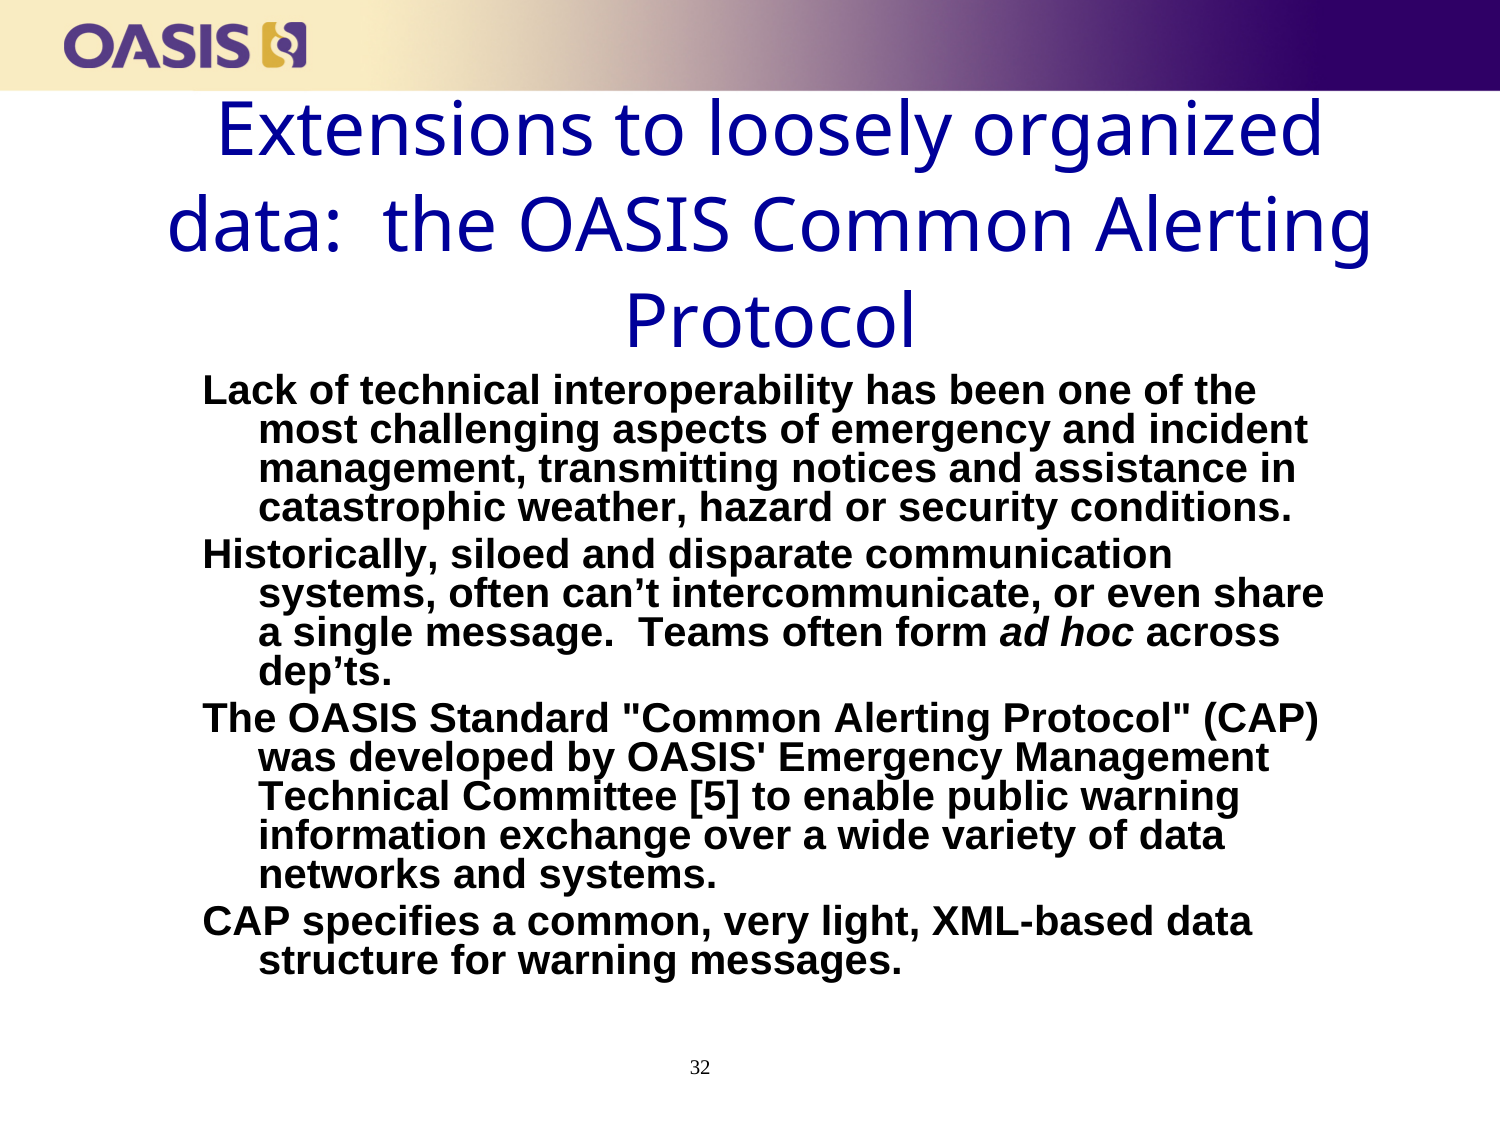

# Extensions to loosely organized data: the OASIS Common Alerting Protocol
Lack of technical interoperability has been one of the most challenging aspects of emergency and incident management, transmitting notices and assistance in catastrophic weather, hazard or security conditions.
Historically, siloed and disparate communication systems, often can’t intercommunicate, or even share a single message. Teams often form ad hoc across dep’ts.
The OASIS Standard "Common Alerting Protocol" (CAP) was developed by OASIS' Emergency Management Technical Committee [5] to enable public warning information exchange over a wide variety of data networks and systems.
CAP specifies a common, very light, XML-based data structure for warning messages.